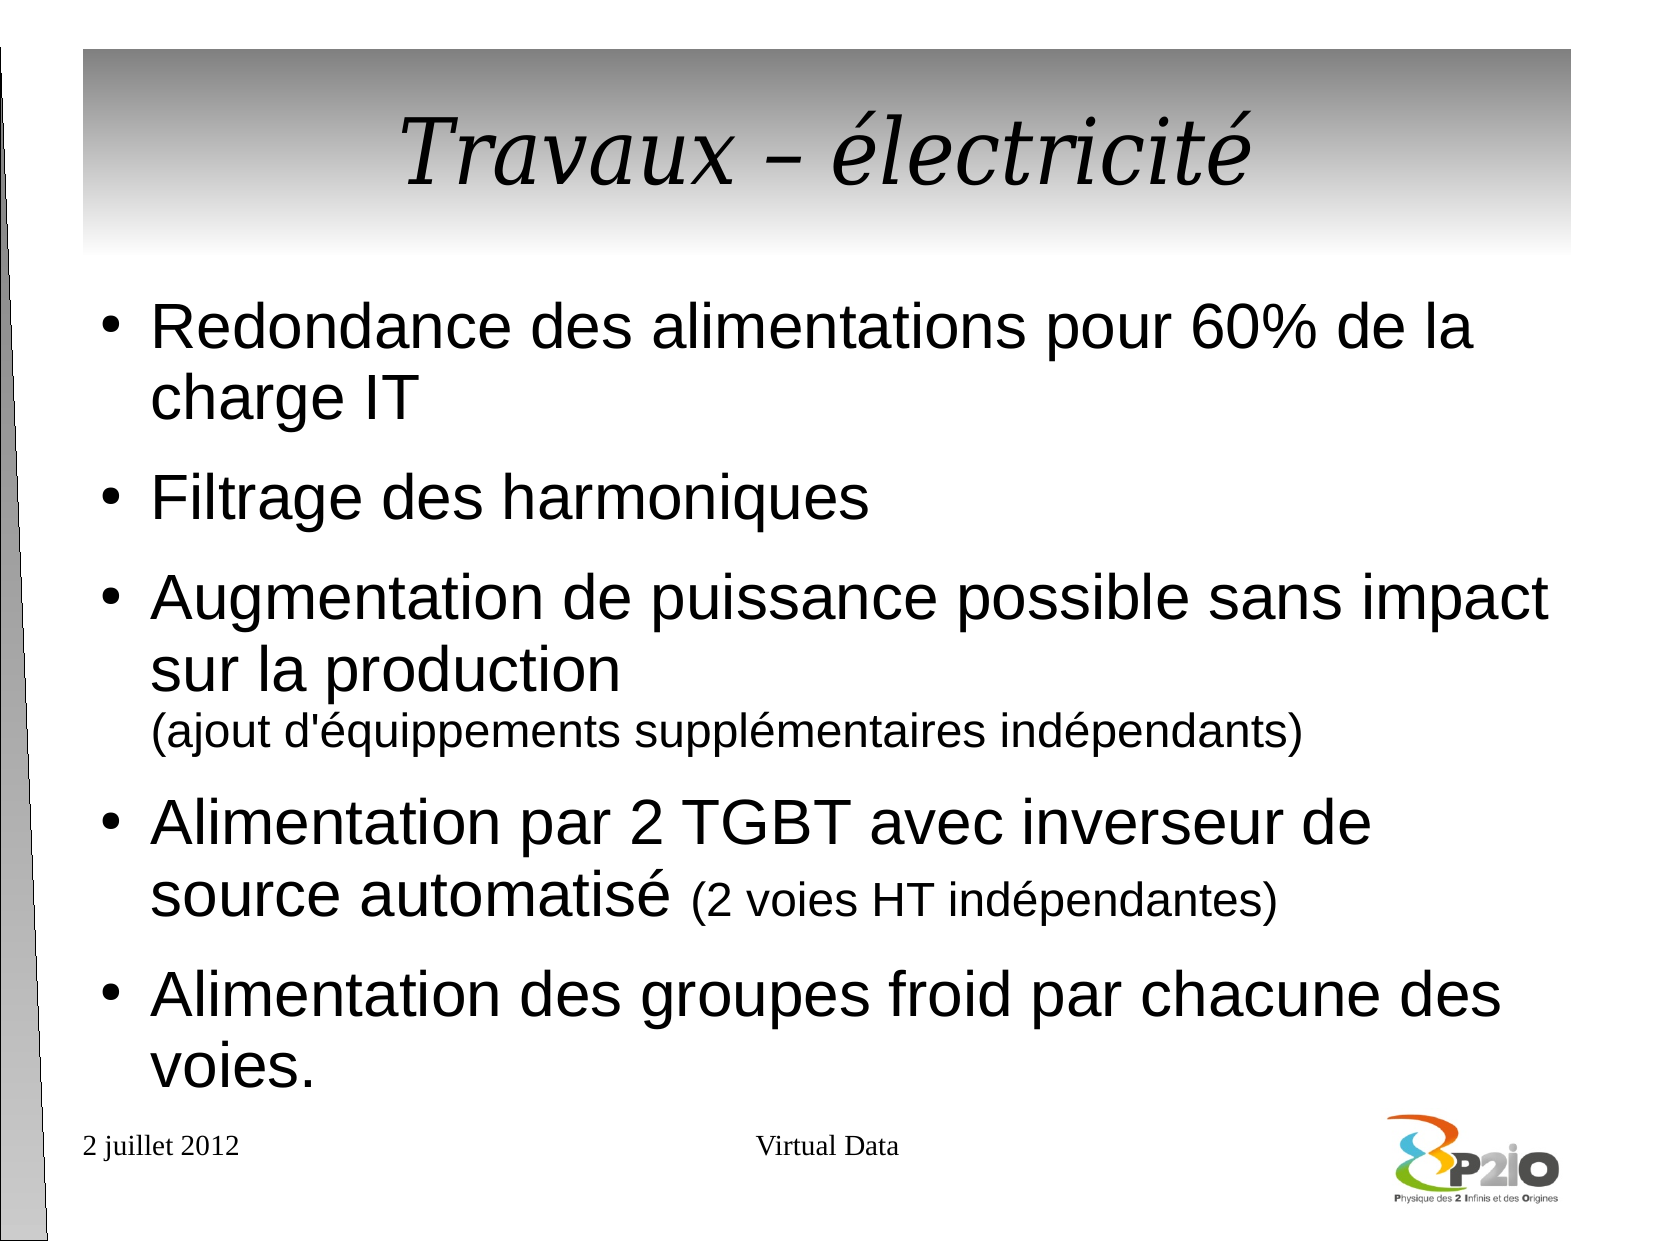

# Travaux – électricité
Redondance des alimentations pour 60% de la charge IT
Filtrage des harmoniques
Augmentation de puissance possible sans impact sur la production
(ajout d'équippements supplémentaires indépendants)
Alimentation par 2 TGBT avec inverseur de source automatisé (2 voies HT indépendantes)
Alimentation des groupes froid par chacune des voies.